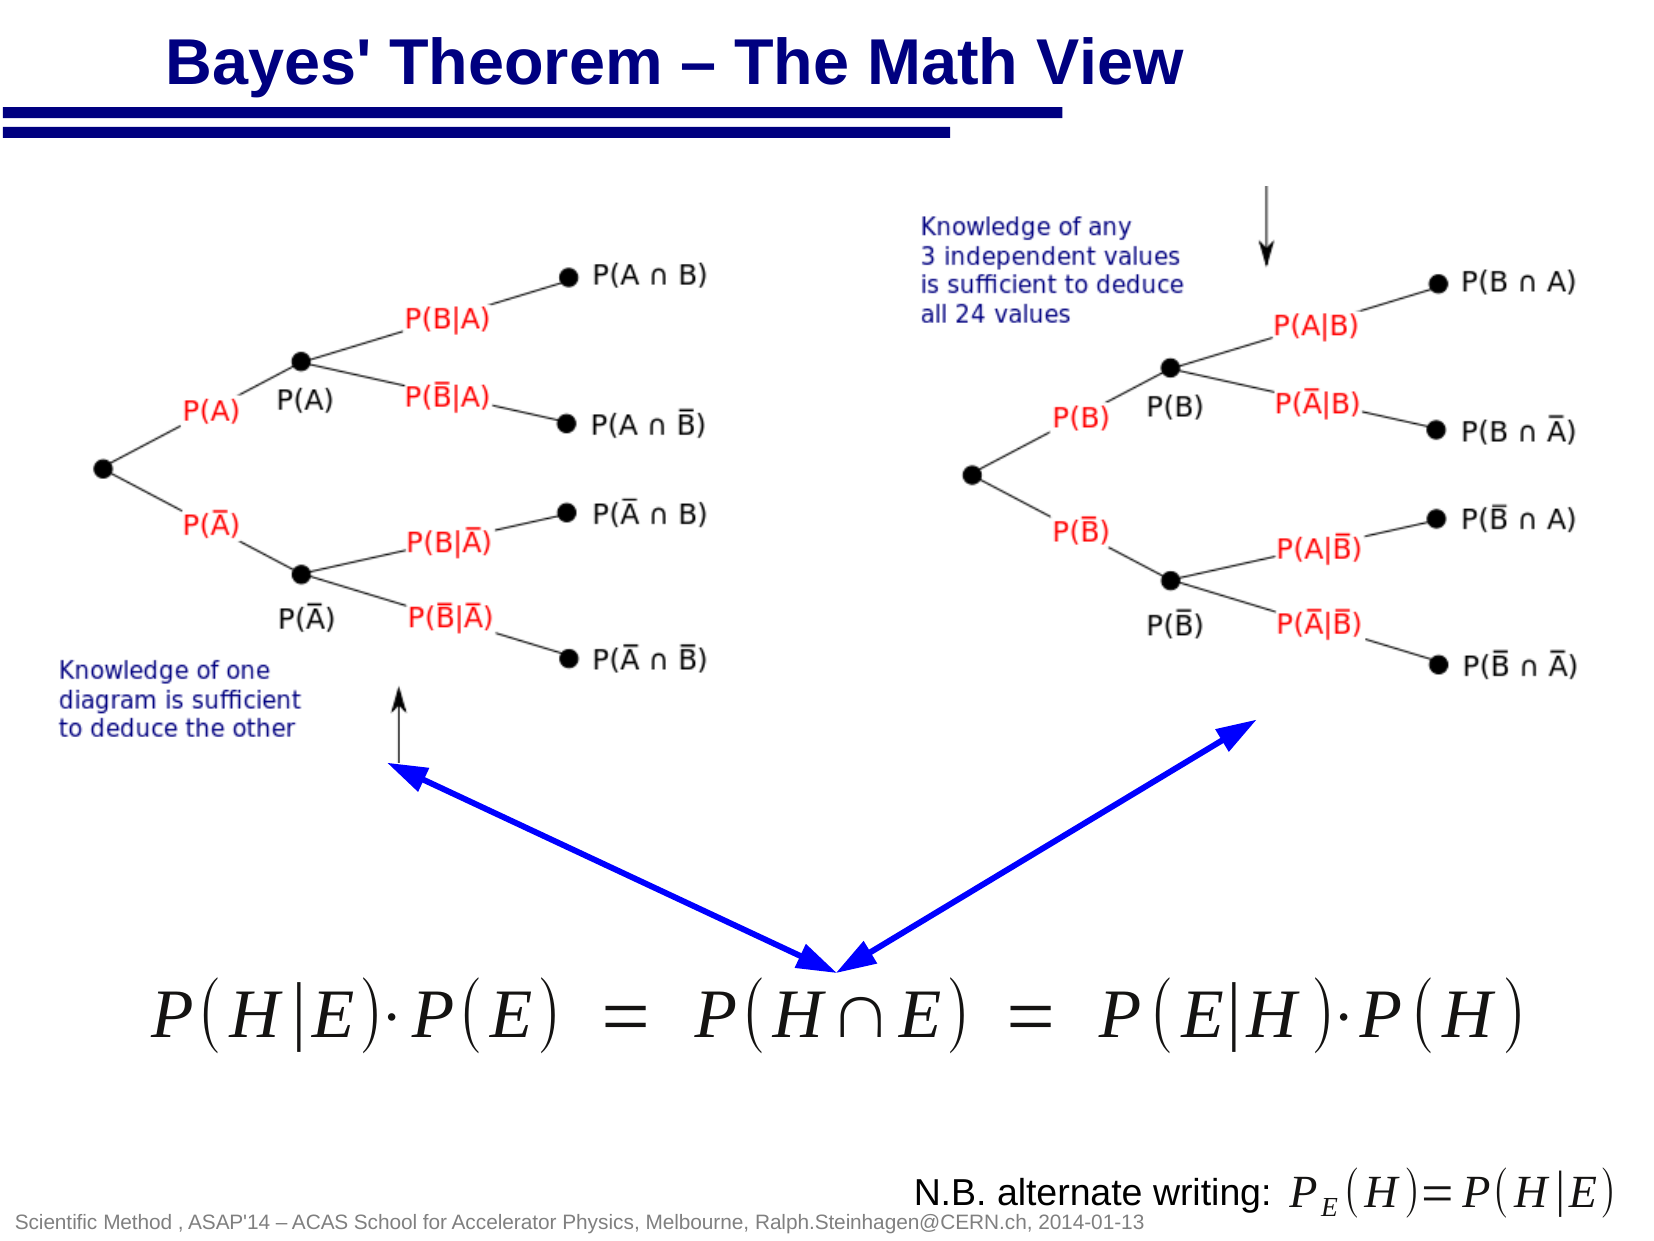

# Bayes' Theorem – The Math View
N.B. alternate writing: